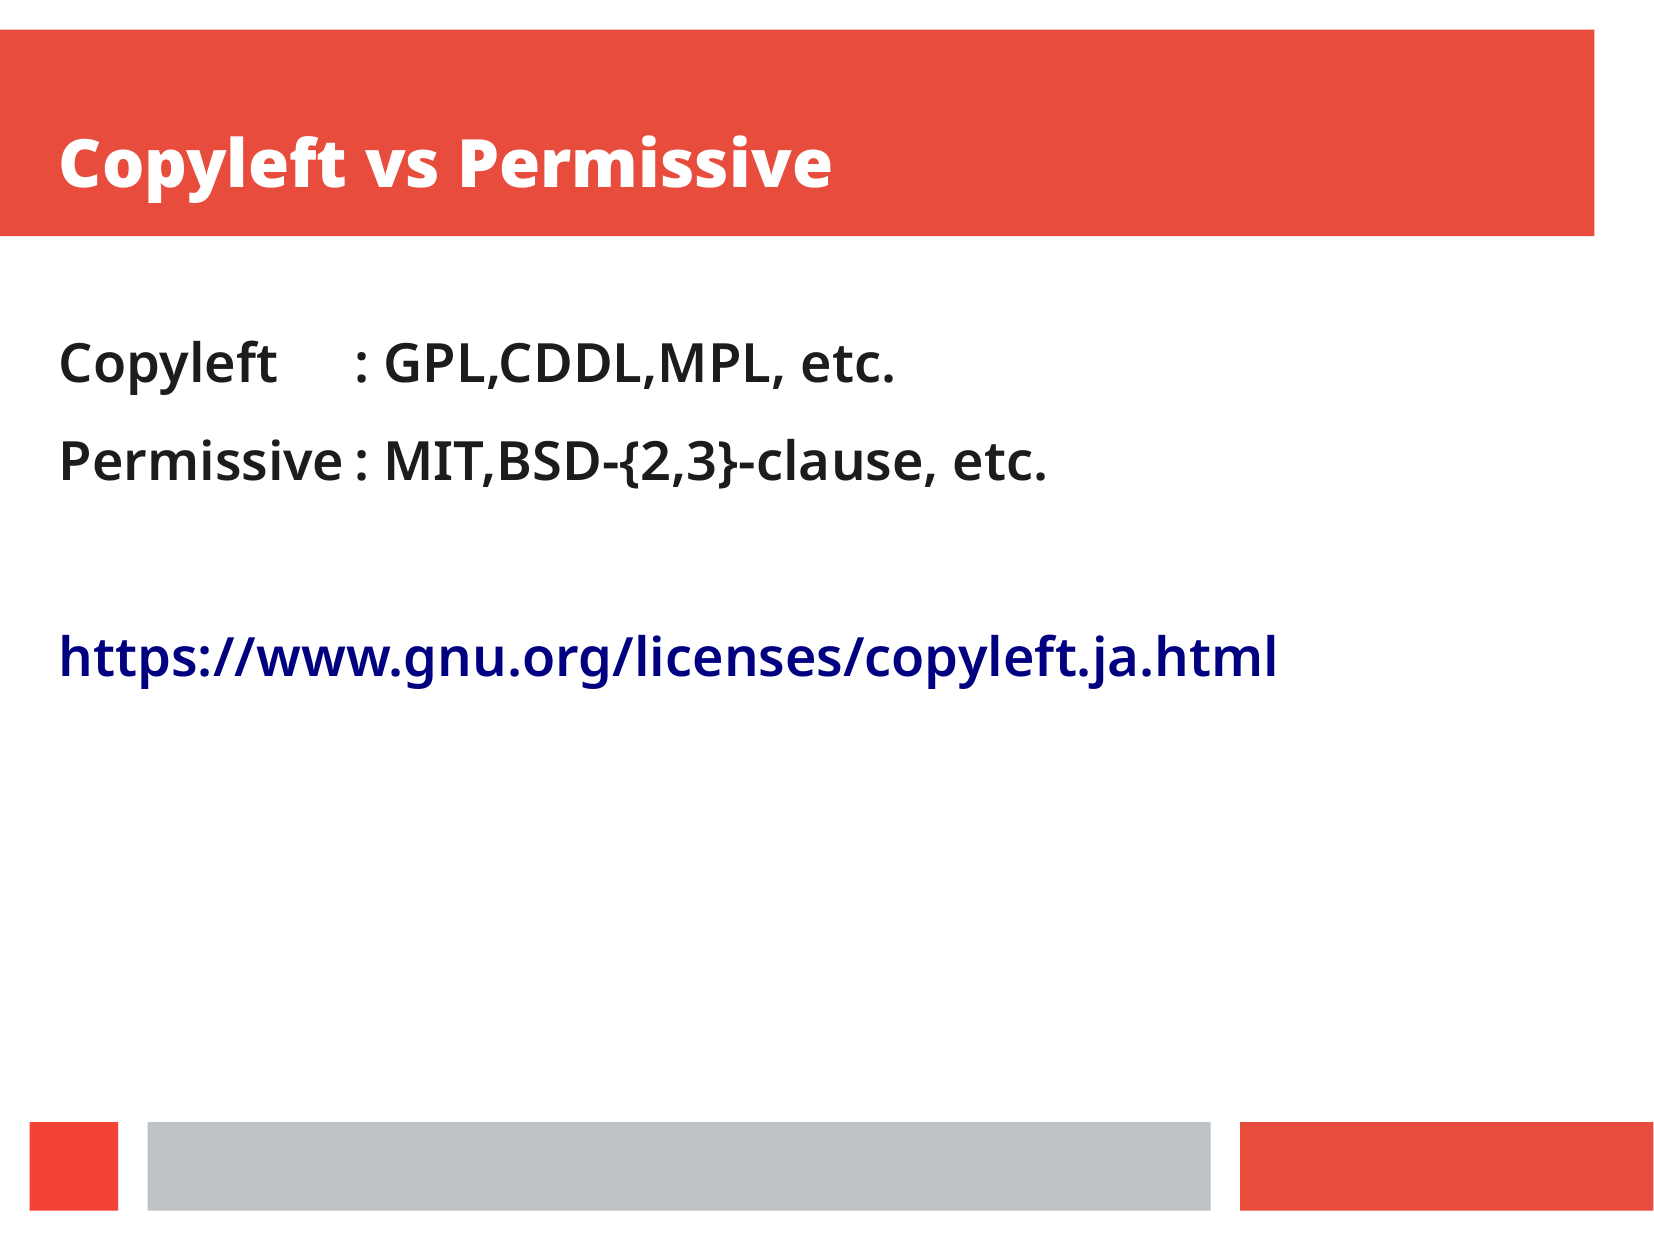

# Copyleft vs Permissive
Copyleft		: GPL,CDDL,MPL, etc.
Permissive	: MIT,BSD-{2,3}-clause, etc.
https://www.gnu.org/licenses/copyleft.ja.html